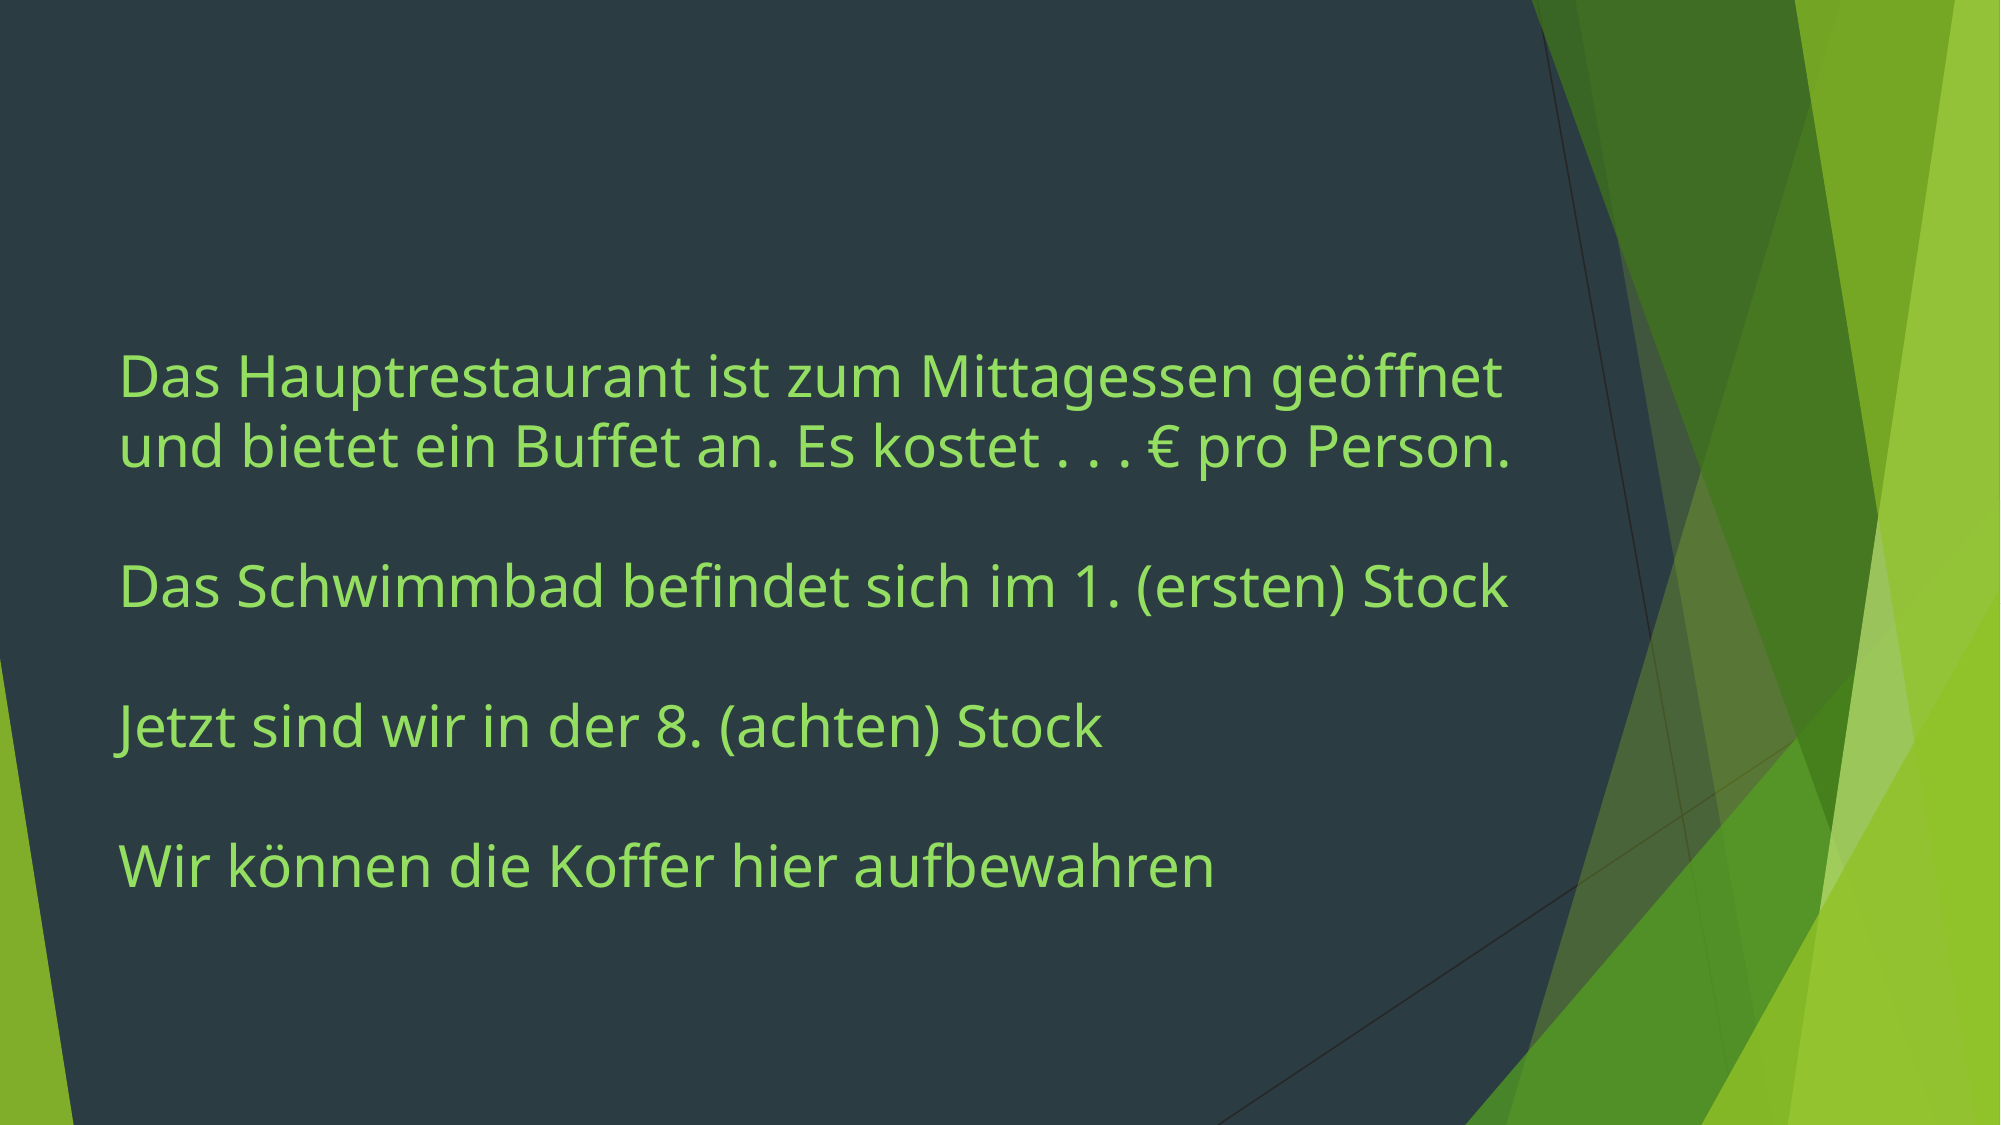

Das Hauptrestaurant ist zum Mittagessen geöffnet und bietet ein Buffet an. Es kostet . . . € pro Person.
Das Schwimmbad befindet sich im 1. (ersten) Stock
Jetzt sind wir in der 8. (achten) Stock
Wir können die Koffer hier aufbewahren